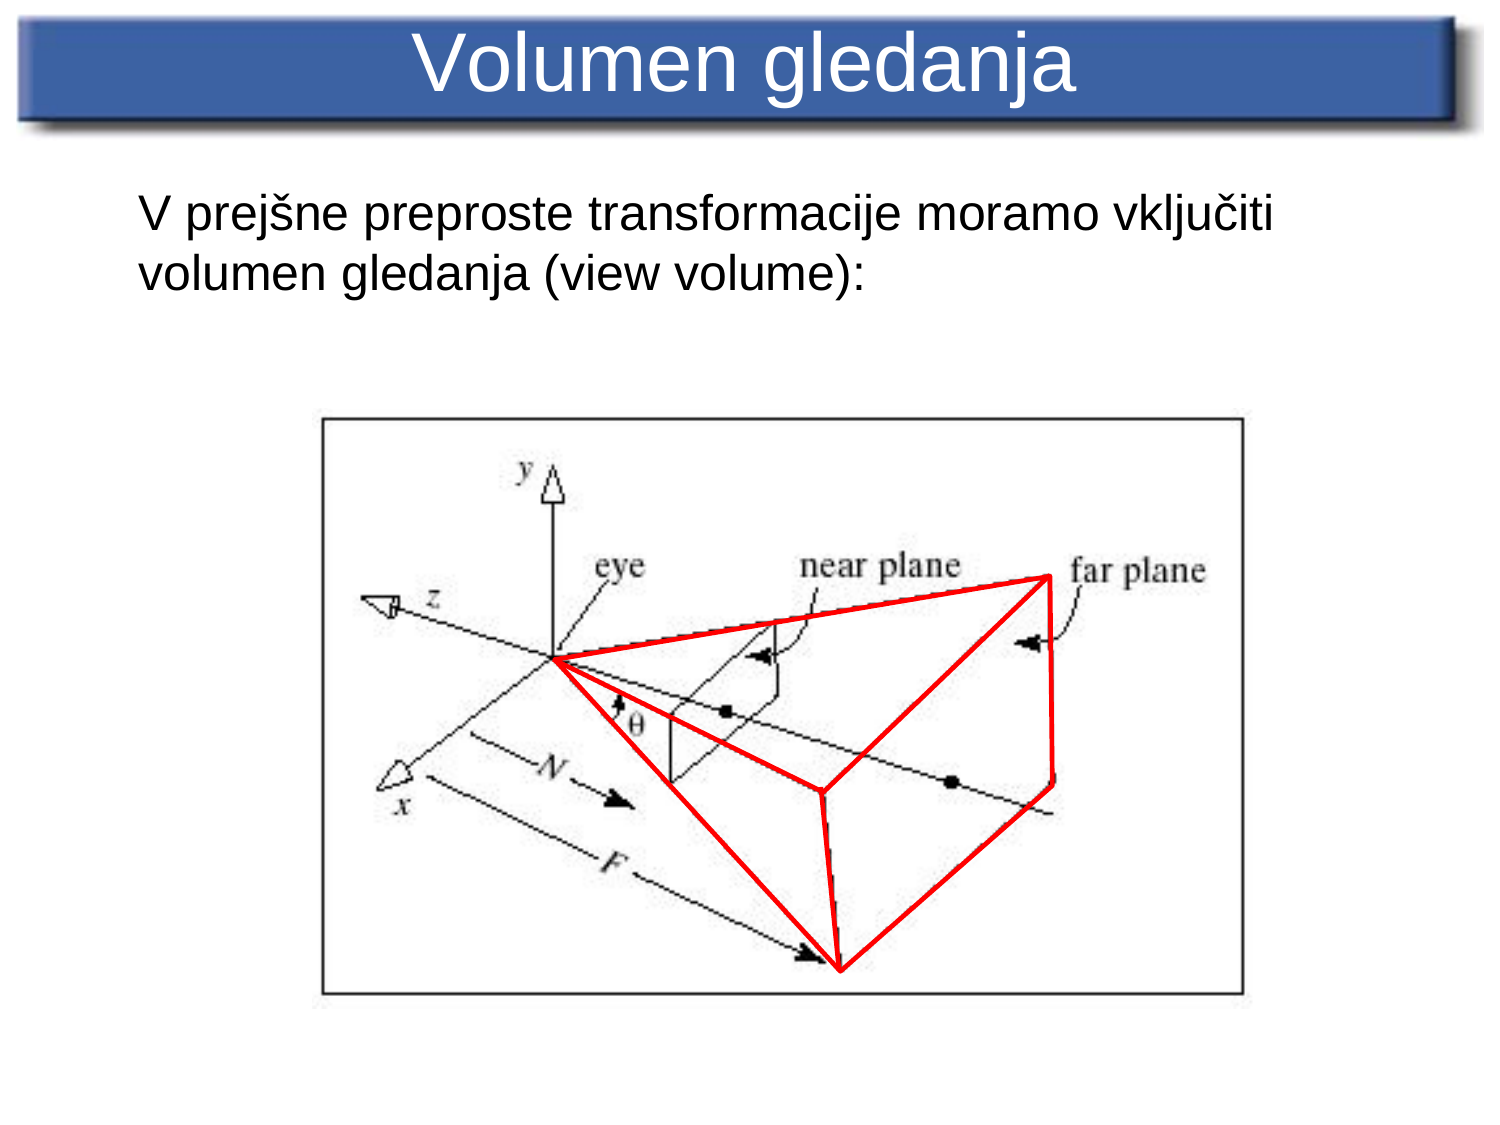

Volumen gledanja
V prejšne preproste transformacije moramo vključiti volumen gledanja (view volume):